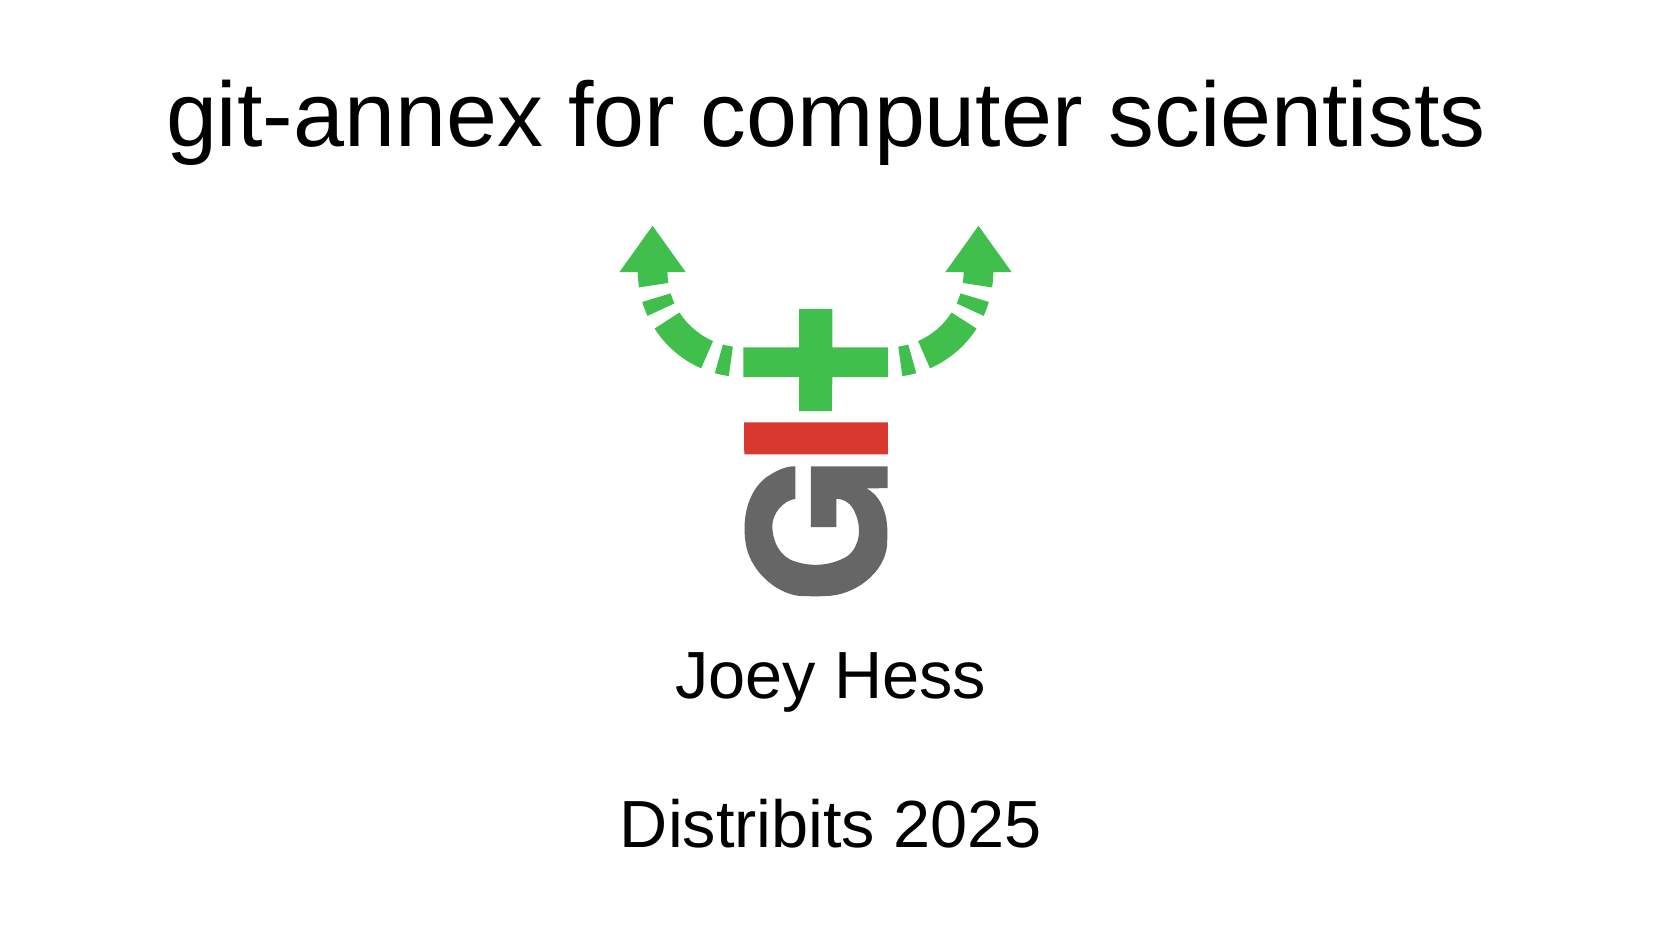

# git-annex for computer scientists
Joey Hess
Distribits 2025